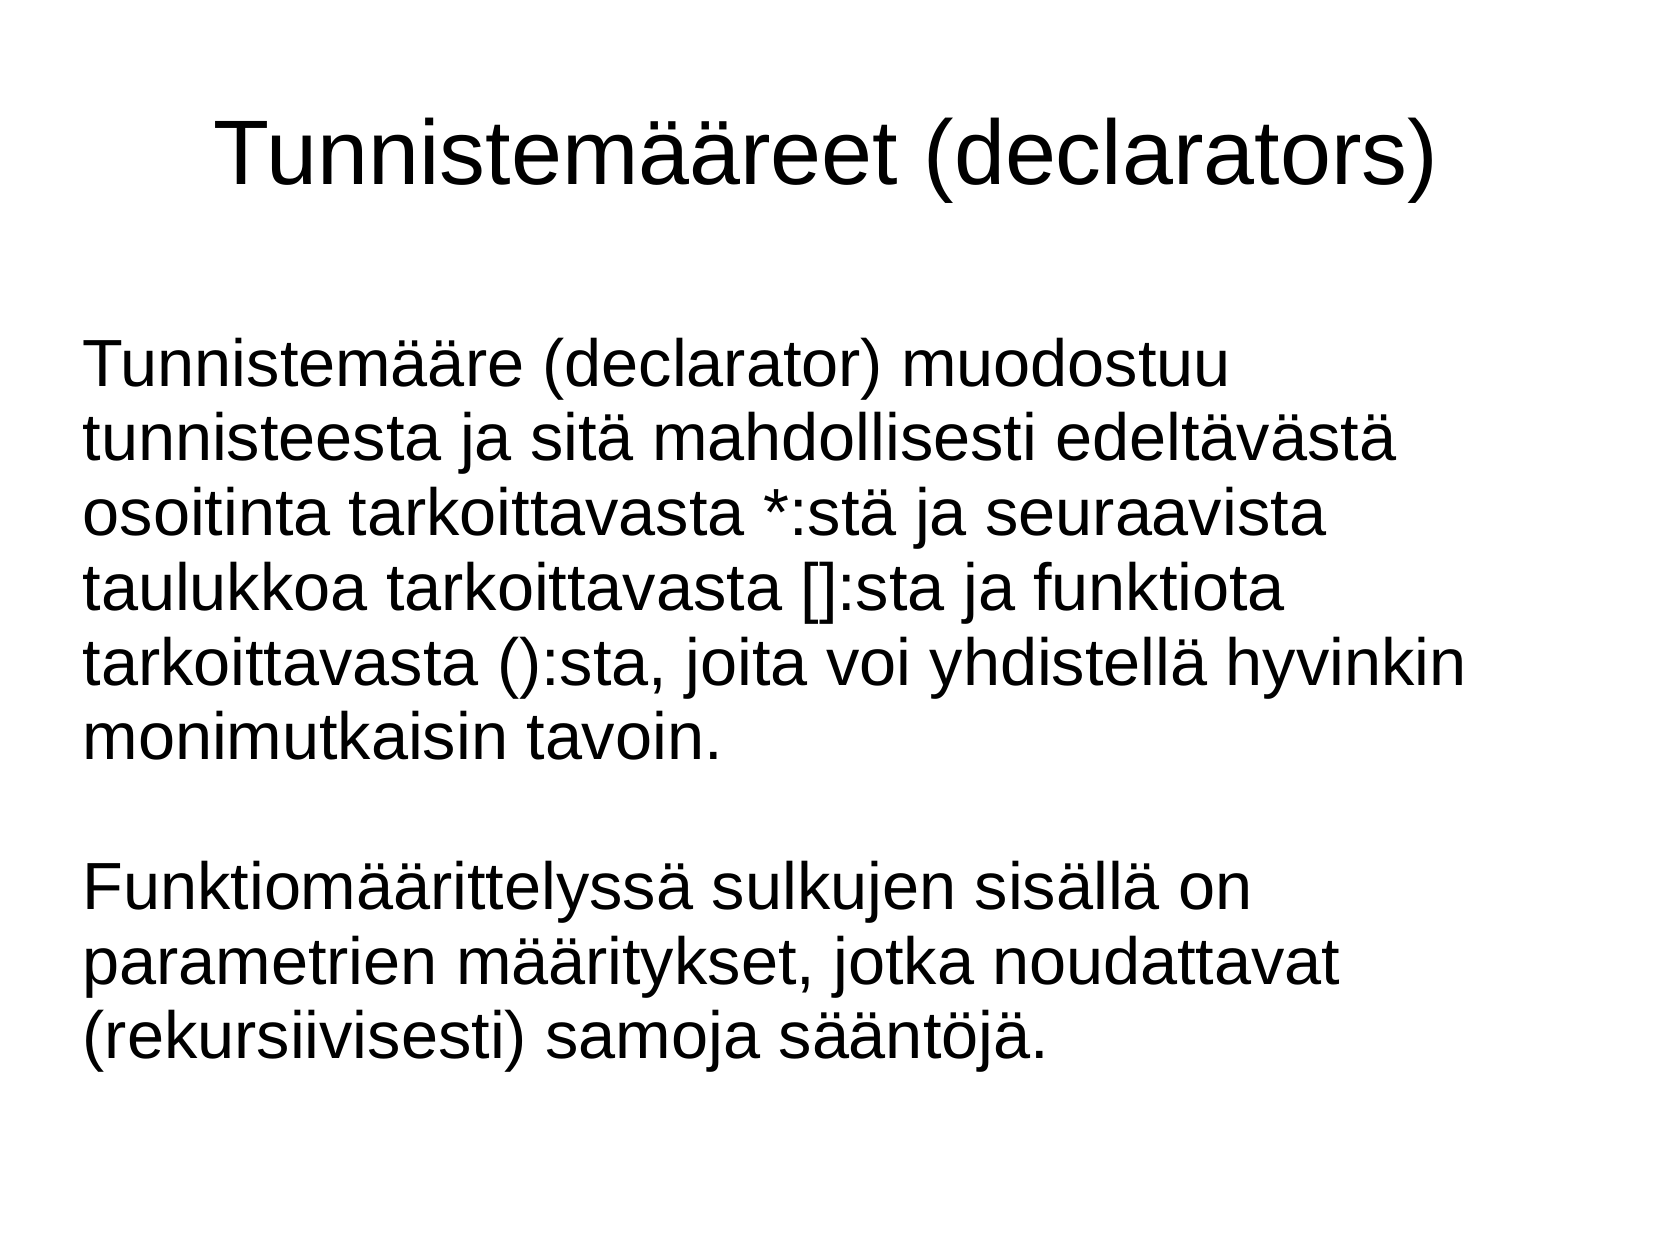

# Tunnistemääreet (declarators)
Tunnistemääre (declarator) muodostuu tunnisteesta ja sitä mahdollisesti edeltävästä osoitinta tarkoittavasta *:stä ja seuraavista taulukkoa tarkoittavasta []:sta ja funktiota tarkoittavasta ():sta, joita voi yhdistellä hyvinkin monimutkaisin tavoin.
Funktiomäärittelyssä sulkujen sisällä on parametrien määritykset, jotka noudattavat (rekursiivisesti) samoja sääntöjä.